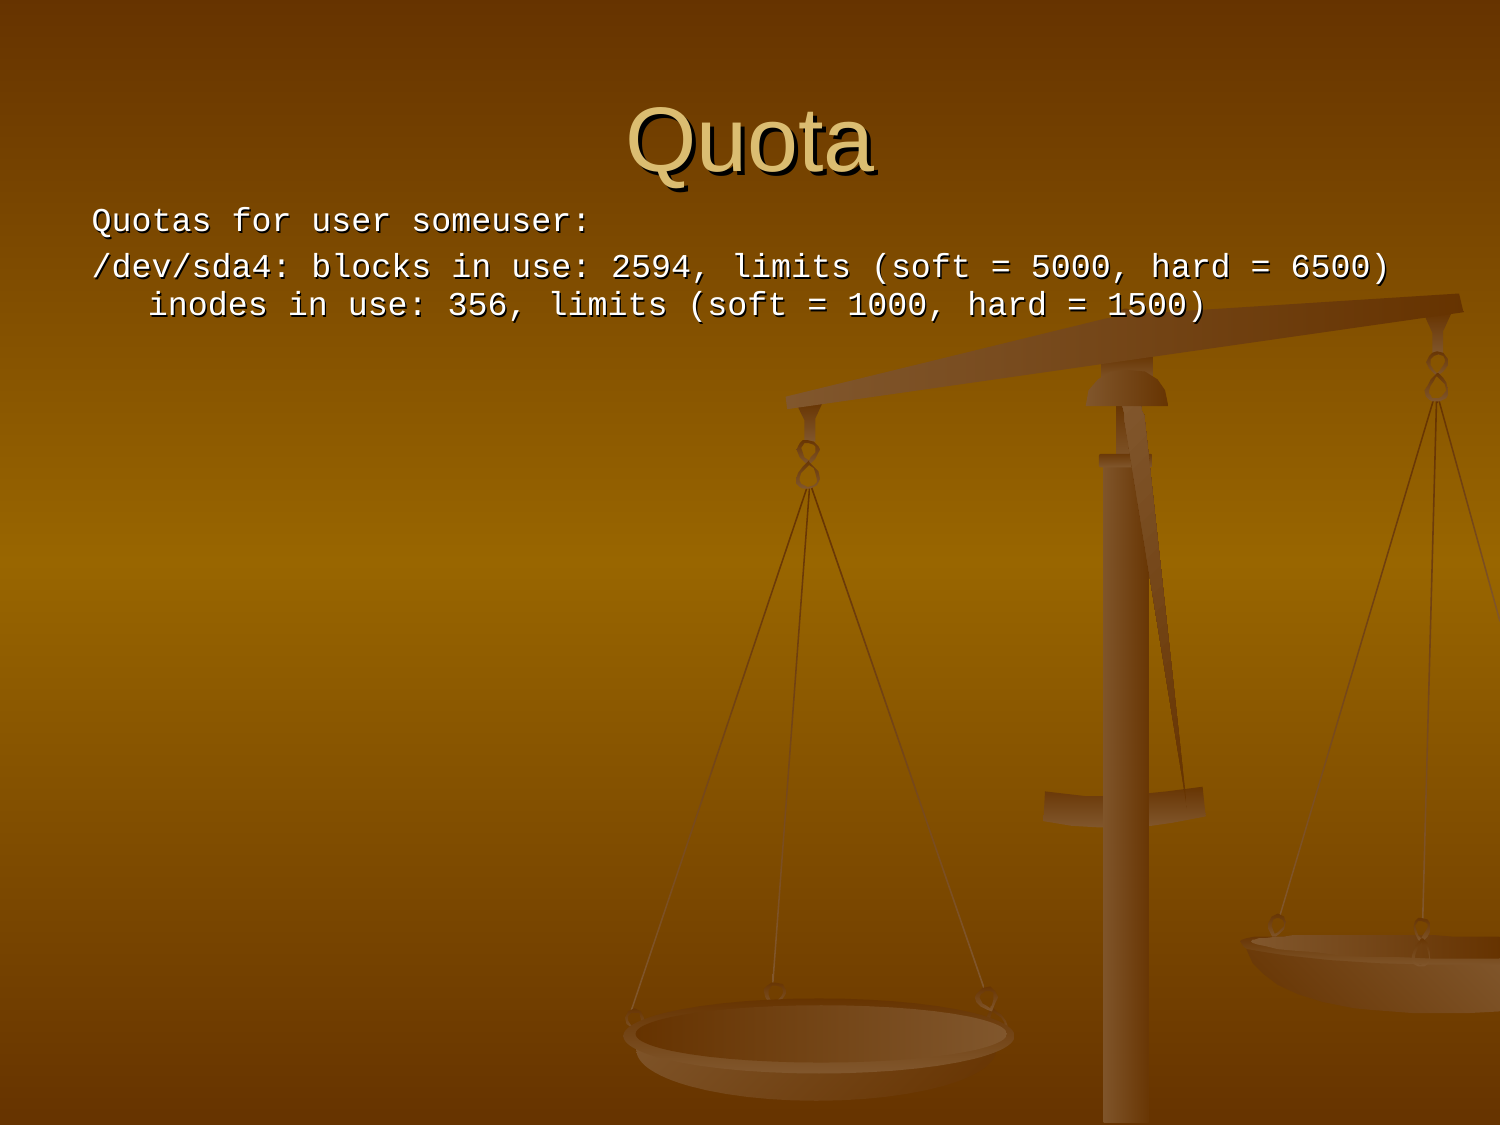

# Quota
Quotas for user someuser:
/dev/sda4: blocks in use: 2594, limits (soft = 5000, hard = 6500) inodes in use: 356, limits (soft = 1000, hard = 1500)